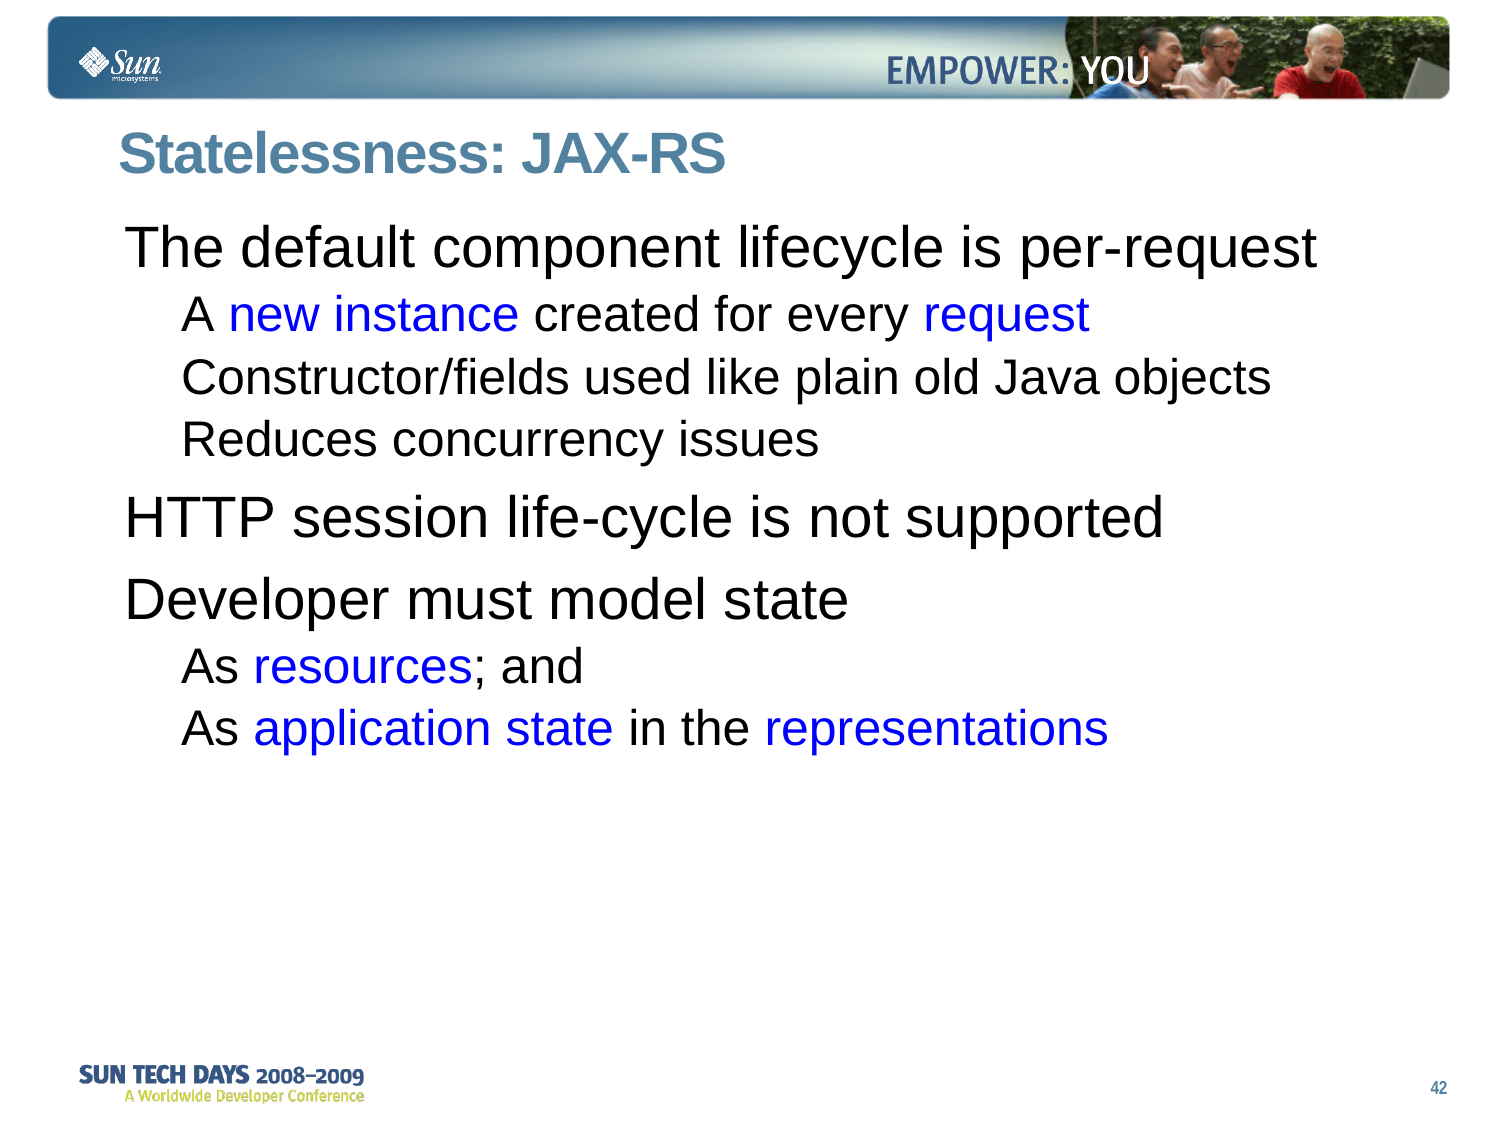

# Statelessness: JAX-RS
The default component lifecycle is per-request
A new instance created for every request
Constructor/fields used like plain old Java objects
Reduces concurrency issues
HTTP session life-cycle is not supported
Developer must model state
As resources; and
As application state in the representations